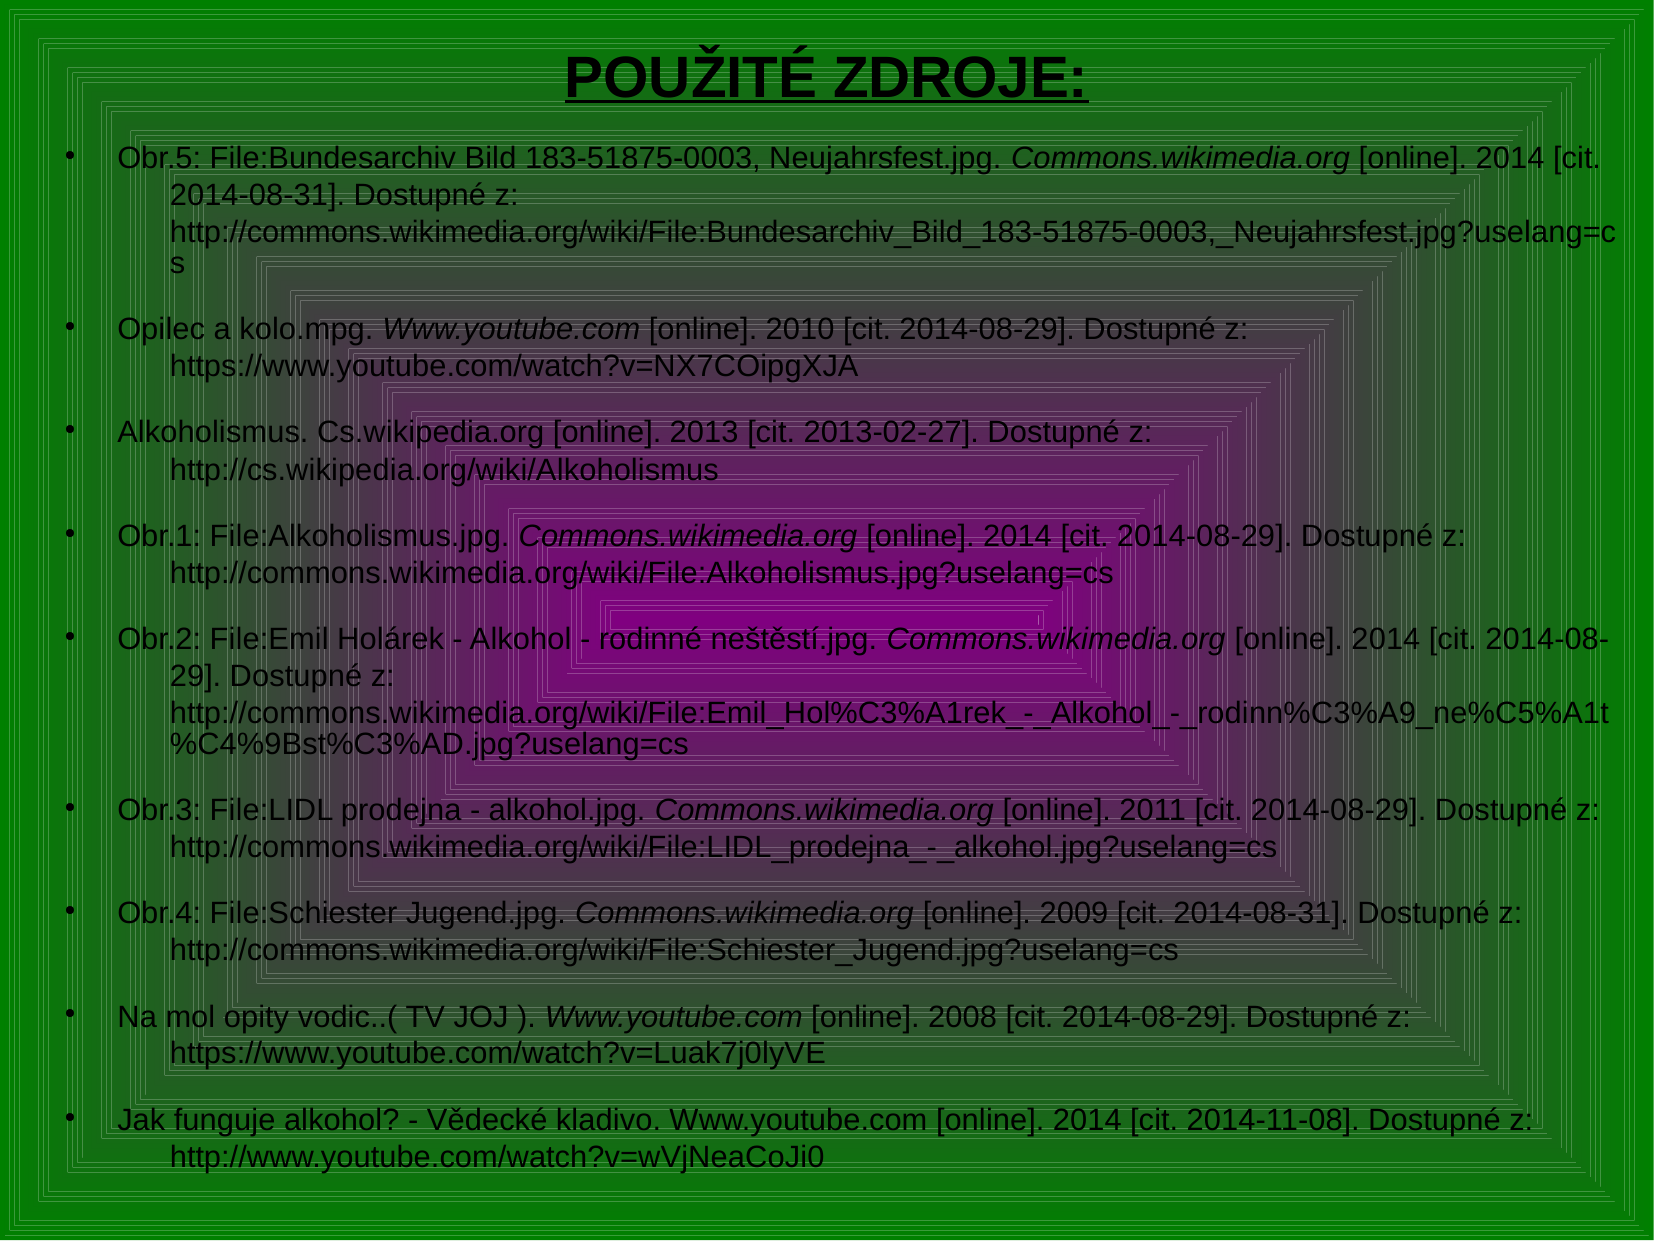

# POUŽITÉ ZDROJE:
Obr.5: File:Bundesarchiv Bild 183-51875-0003, Neujahrsfest.jpg. Commons.wikimedia.org [online]. 2014 [cit. 2014-08-31]. Dostupné z: http://commons.wikimedia.org/wiki/File:Bundesarchiv_Bild_183-51875-0003,_Neujahrsfest.jpg?uselang=cs
Opilec a kolo.mpg. Www.youtube.com [online]. 2010 [cit. 2014-08-29]. Dostupné z: https://www.youtube.com/watch?v=NX7COipgXJA
Alkoholismus. Cs.wikipedia.org [online]. 2013 [cit. 2013-02-27]. Dostupné z: http://cs.wikipedia.org/wiki/Alkoholismus
Obr.1: File:Alkoholismus.jpg. Commons.wikimedia.org [online]. 2014 [cit. 2014-08-29]. Dostupné z: http://commons.wikimedia.org/wiki/File:Alkoholismus.jpg?uselang=cs
Obr.2: File:Emil Holárek - Alkohol - rodinné neštěstí.jpg. Commons.wikimedia.org [online]. 2014 [cit. 2014-08-29]. Dostupné z: http://commons.wikimedia.org/wiki/File:Emil_Hol%C3%A1rek_-_Alkohol_-_rodinn%C3%A9_ne%C5%A1t%C4%9Bst%C3%AD.jpg?uselang=cs
Obr.3: File:LIDL prodejna - alkohol.jpg. Commons.wikimedia.org [online]. 2011 [cit. 2014-08-29]. Dostupné z: http://commons.wikimedia.org/wiki/File:LIDL_prodejna_-_alkohol.jpg?uselang=cs
Obr.4: File:Schiester Jugend.jpg. Commons.wikimedia.org [online]. 2009 [cit. 2014-08-31]. Dostupné z: http://commons.wikimedia.org/wiki/File:Schiester_Jugend.jpg?uselang=cs
Na mol opity vodic..( TV JOJ ). Www.youtube.com [online]. 2008 [cit. 2014-08-29]. Dostupné z: https://www.youtube.com/watch?v=Luak7j0lyVE
Jak funguje alkohol? - Vědecké kladivo. Www.youtube.com [online]. 2014 [cit. 2014-11-08]. Dostupné z: http://www.youtube.com/watch?v=wVjNeaCoJi0